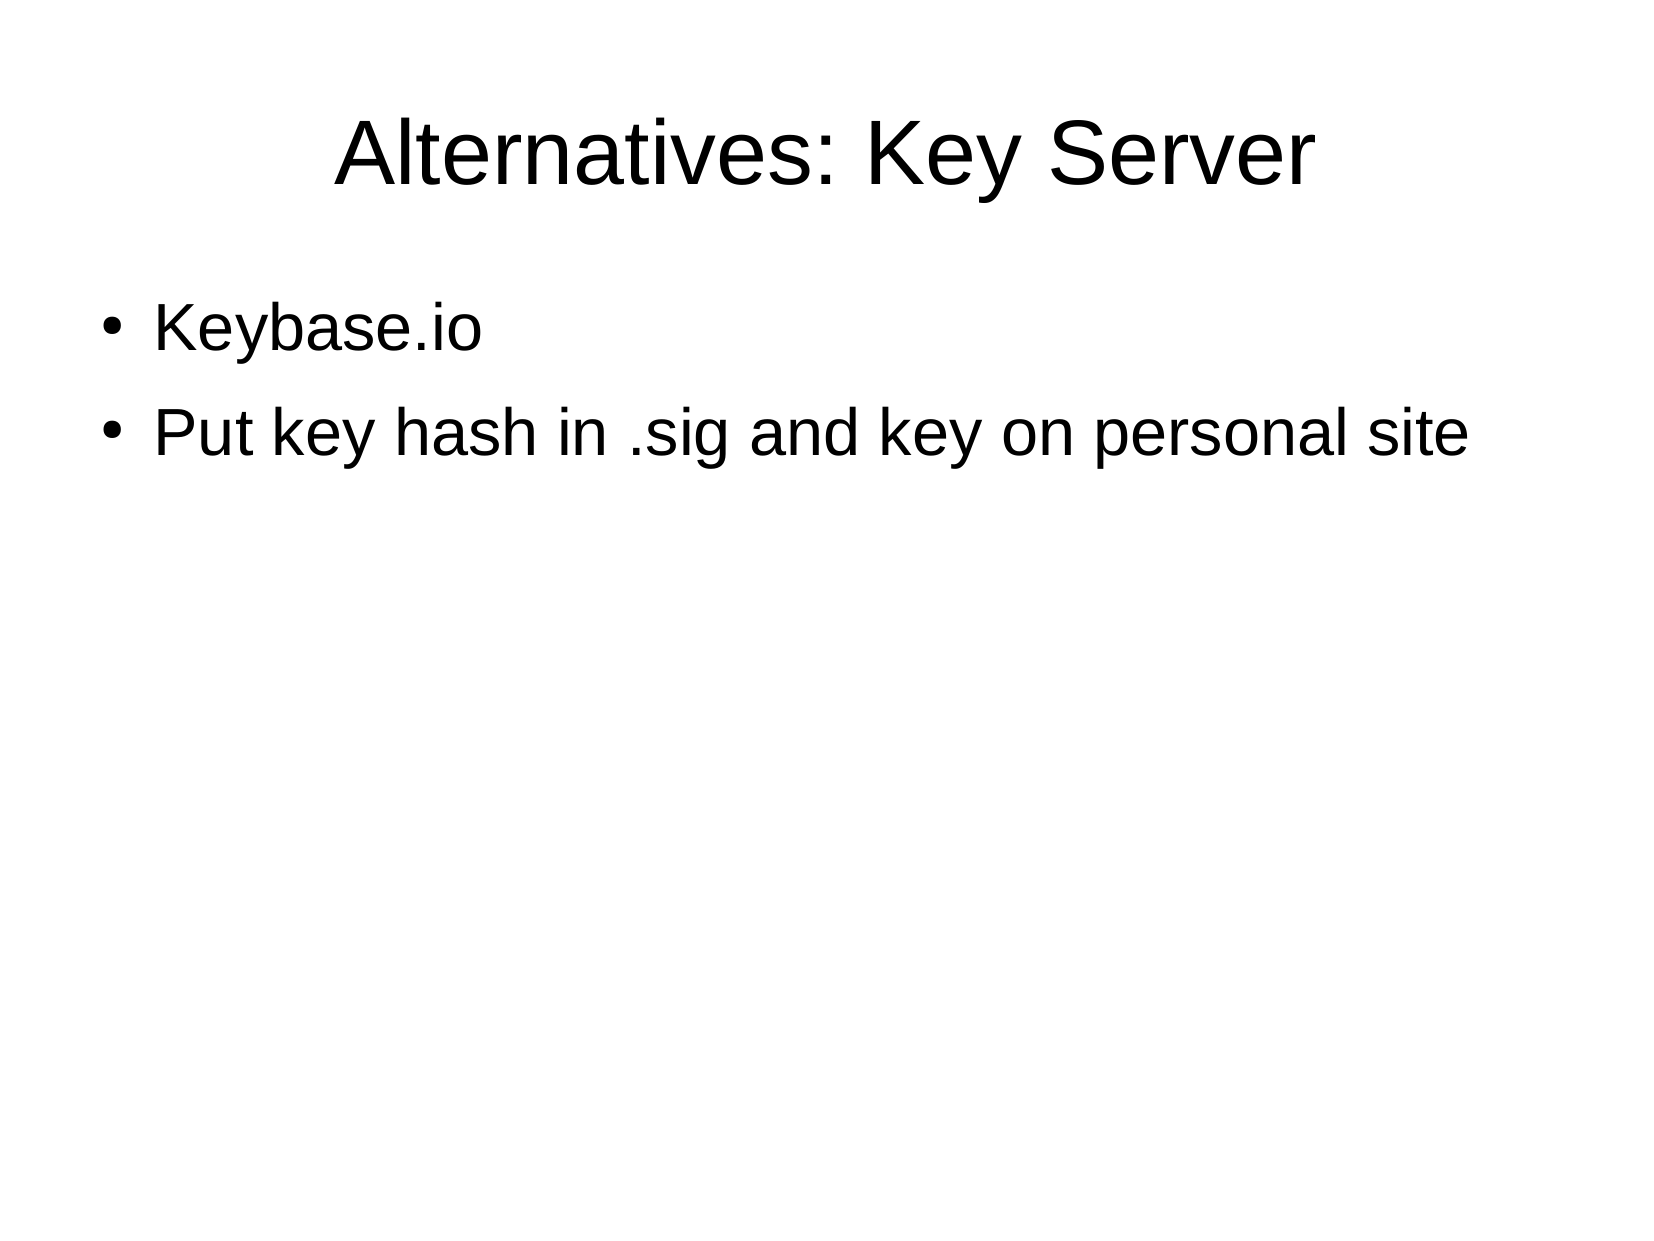

# Alternatives: Key Server
Keybase.io
Put key hash in .sig and key on personal site